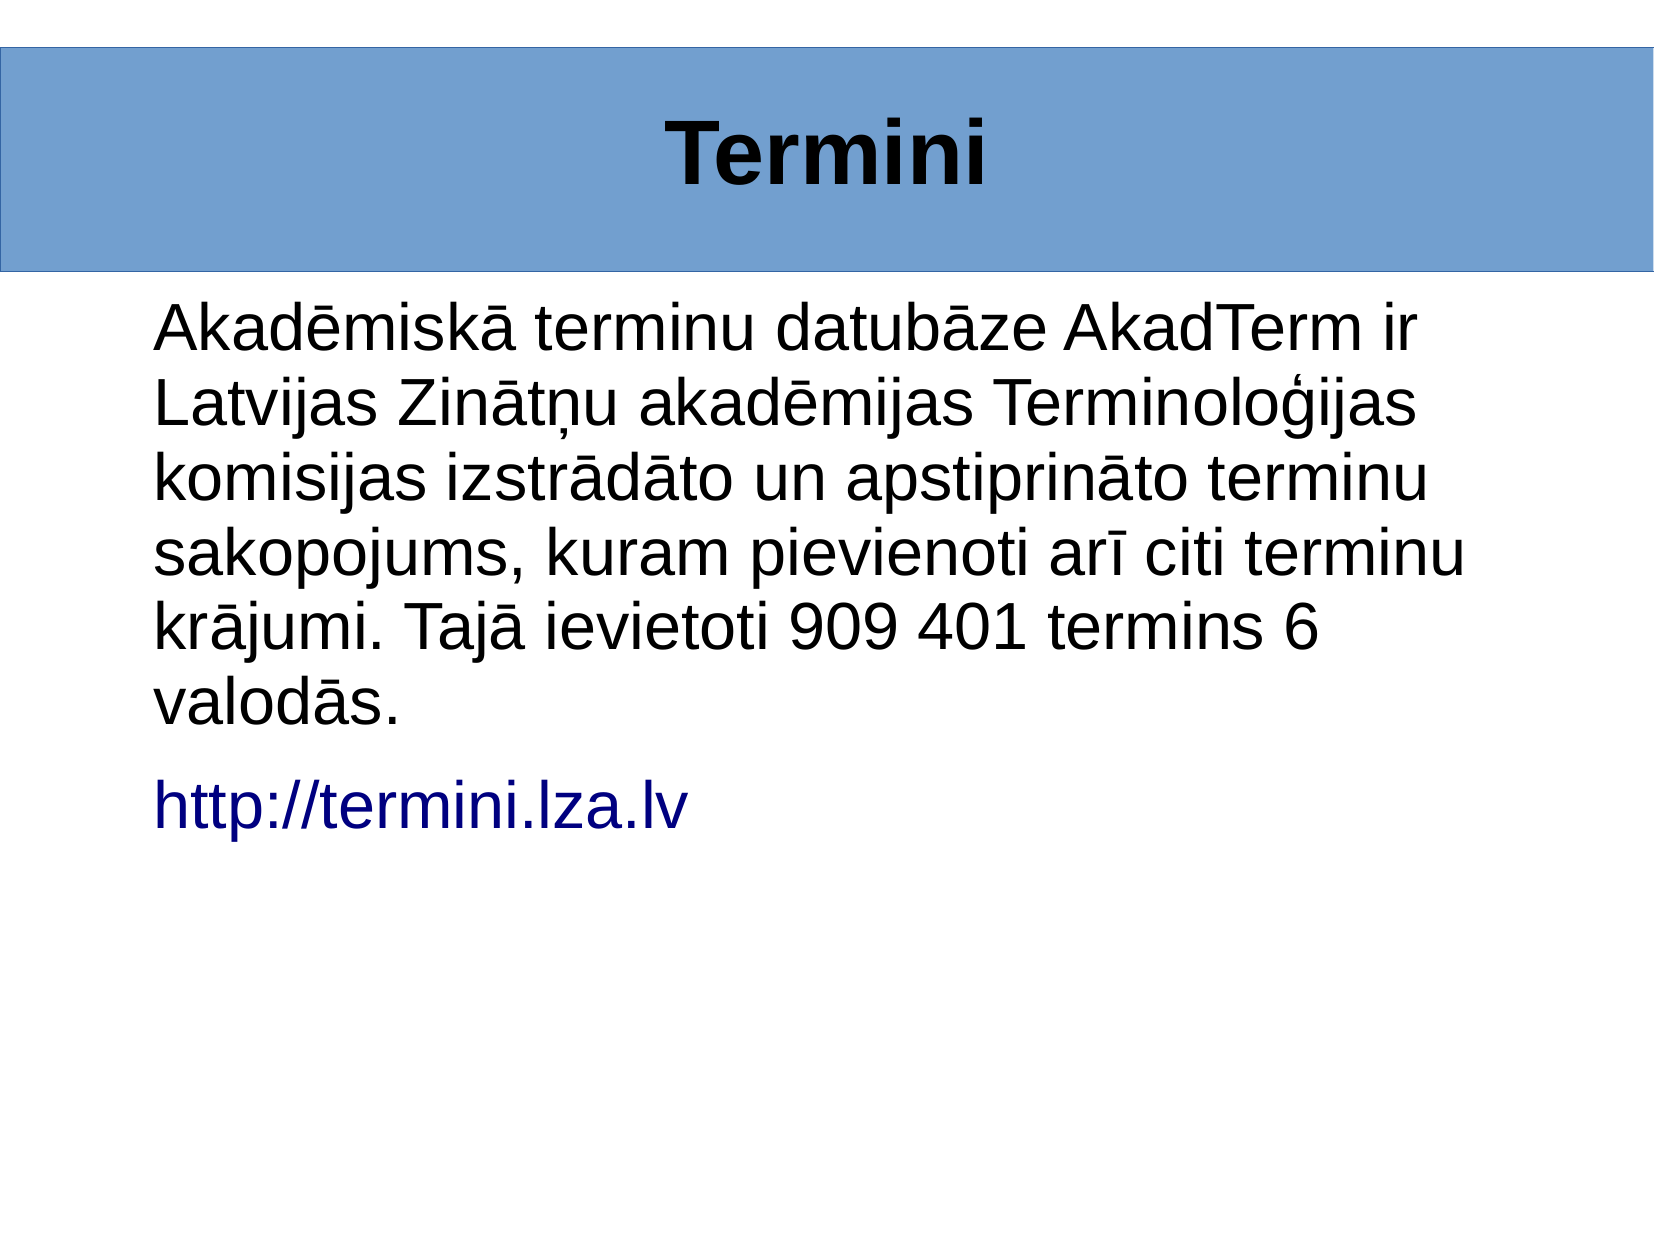

# Termini
Akadēmiskā terminu datubāze AkadTerm ir Latvijas Zinātņu akadēmijas Terminoloģijas komisijas izstrādāto un apstiprināto terminu sakopojums, kuram pievienoti arī citi terminu krājumi. Tajā ievietoti 909 401 termins 6 valodās.
http://termini.lza.lv